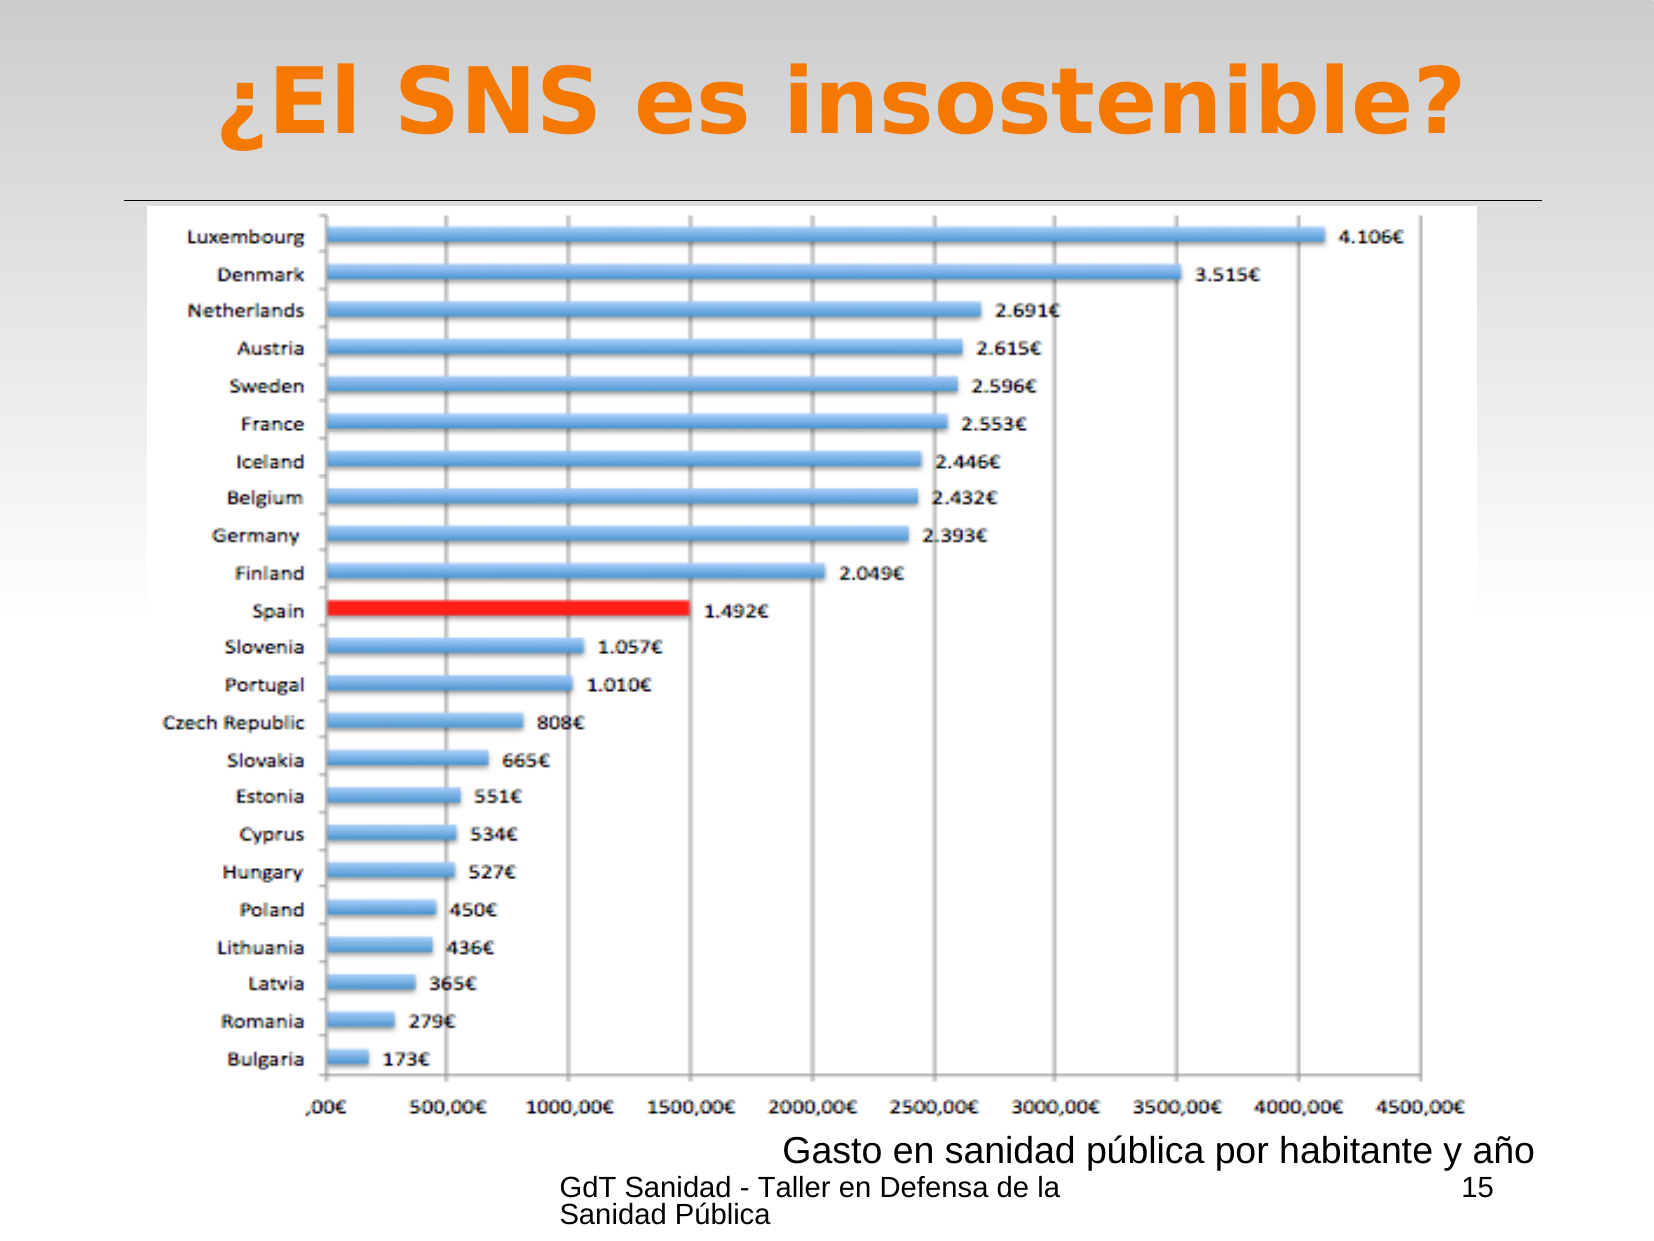

# ¿El SNS es insostenible?
Gasto en sanidad pública por habitante y año
GdT Sanidad - Taller en Defensa de la Sanidad Pública
15